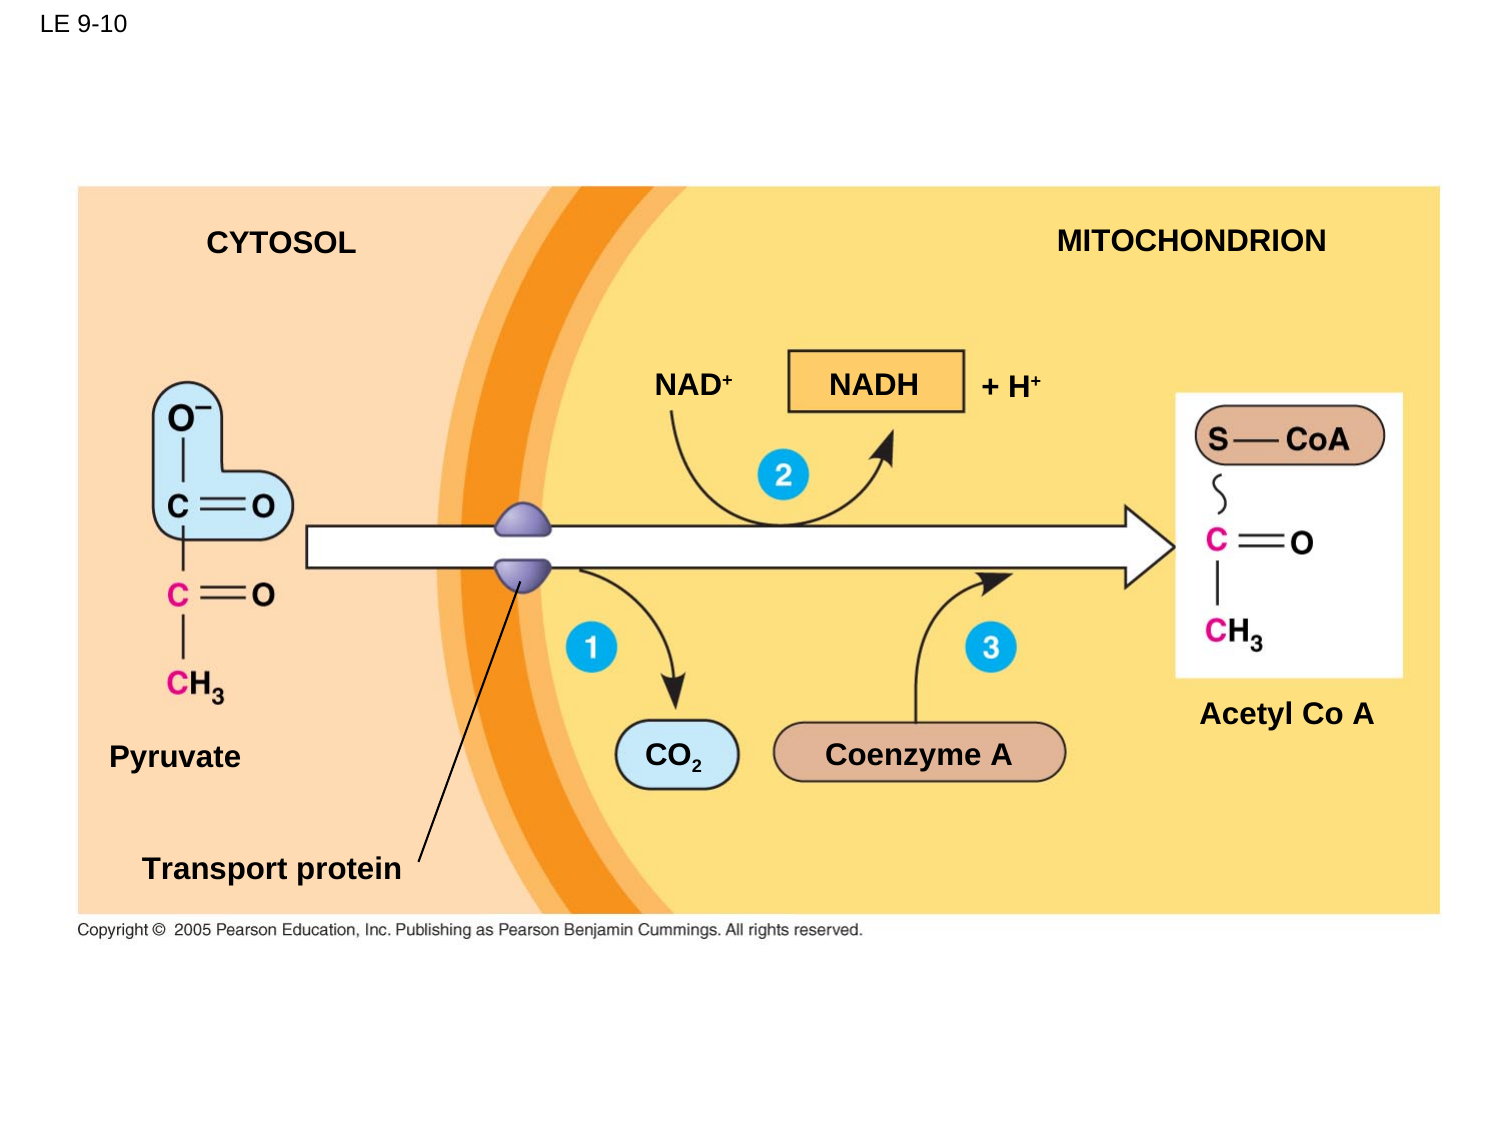

# LE 9-10
MITOCHONDRION
CYTOSOL
NAD+
NADH
+ H+
Acetyl Co A
CO2
Coenzyme A
Pyruvate
Transport protein